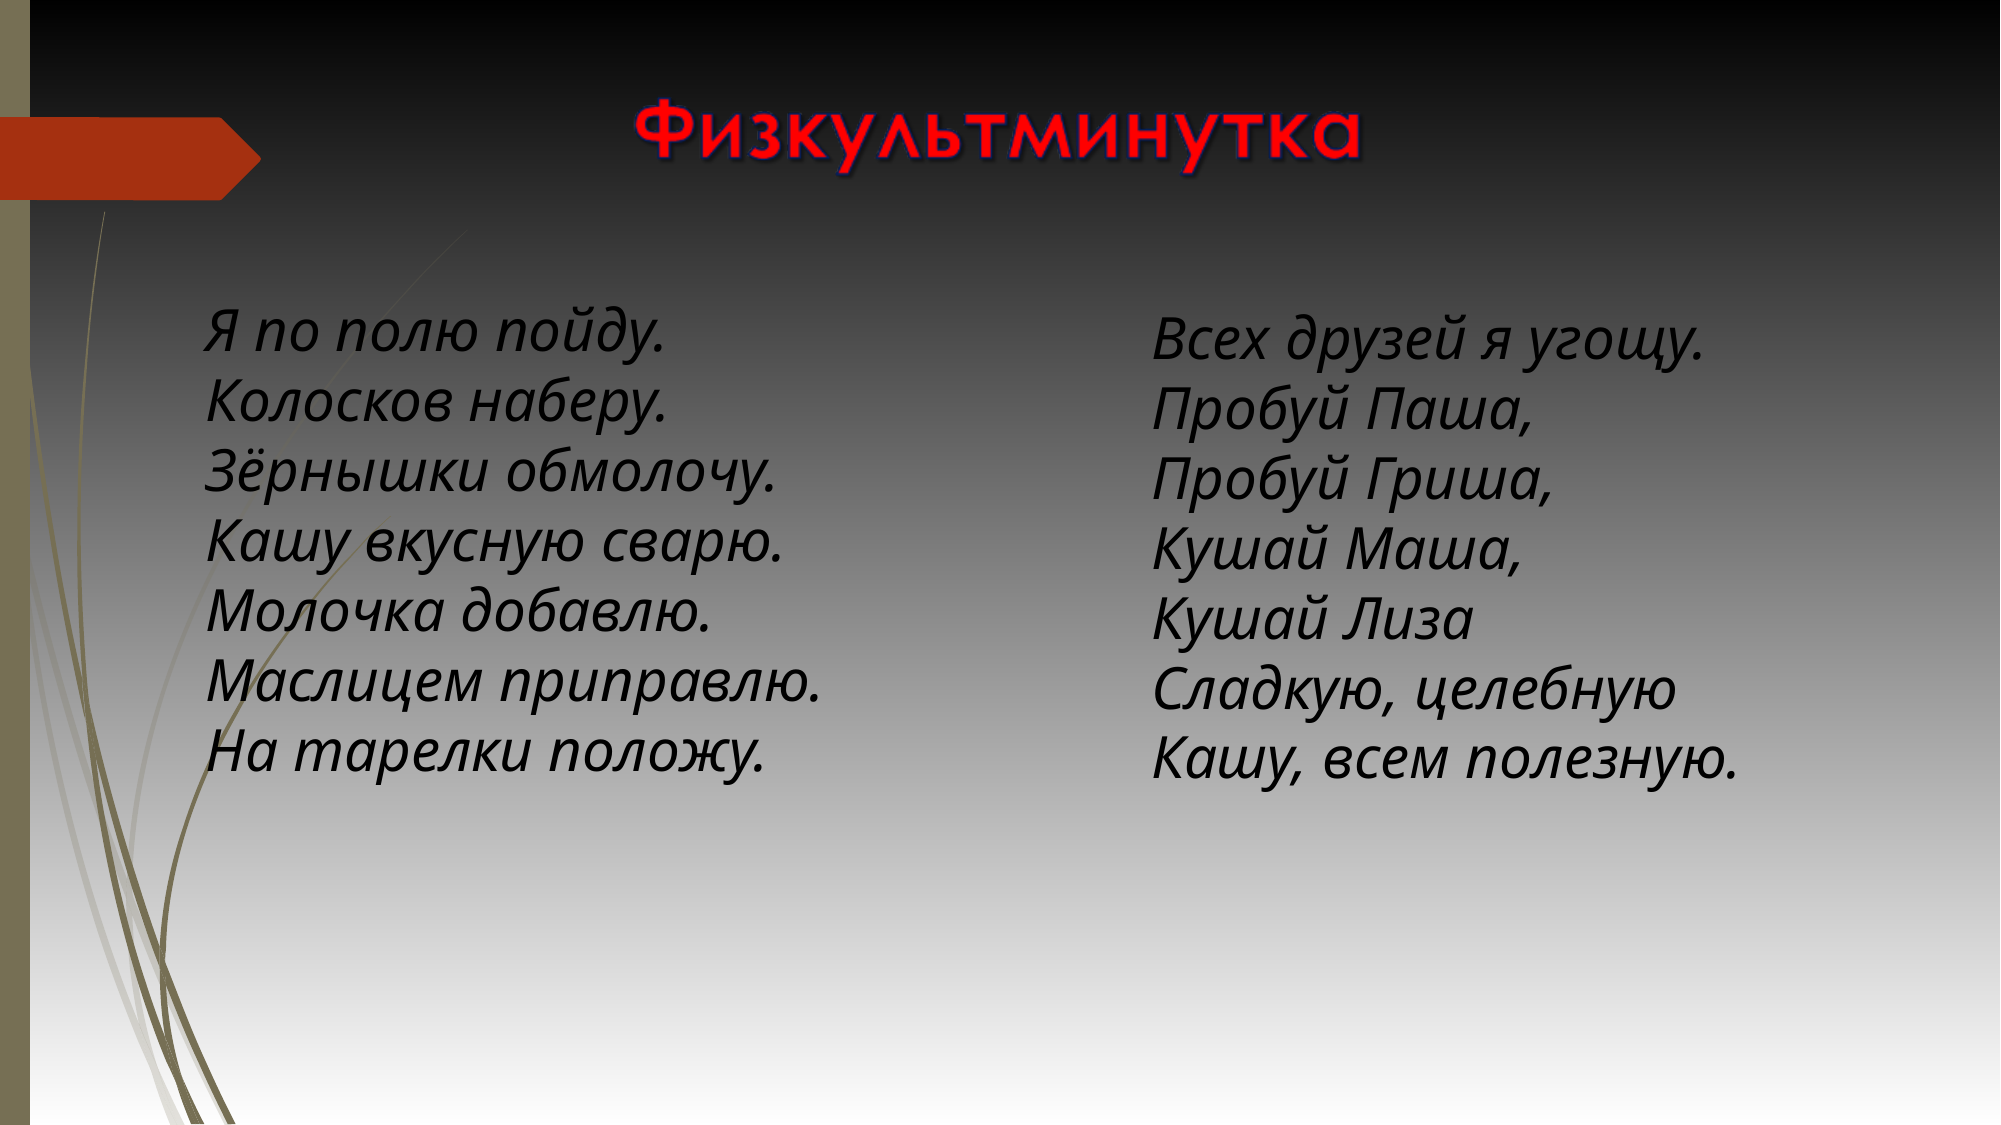

Я по полю пойду.
Колосков наберу.
Зёрнышки обмолочу.
Кашу вкусную сварю.
Молочка добавлю.
Маслицем приправлю.
На тарелки положу.
Всех друзей я угощу.
Пробуй Паша,
Пробуй Гриша,
Кушай Маша,
Кушай Лиза
Сладкую, целебную
Кашу, всем полезную.